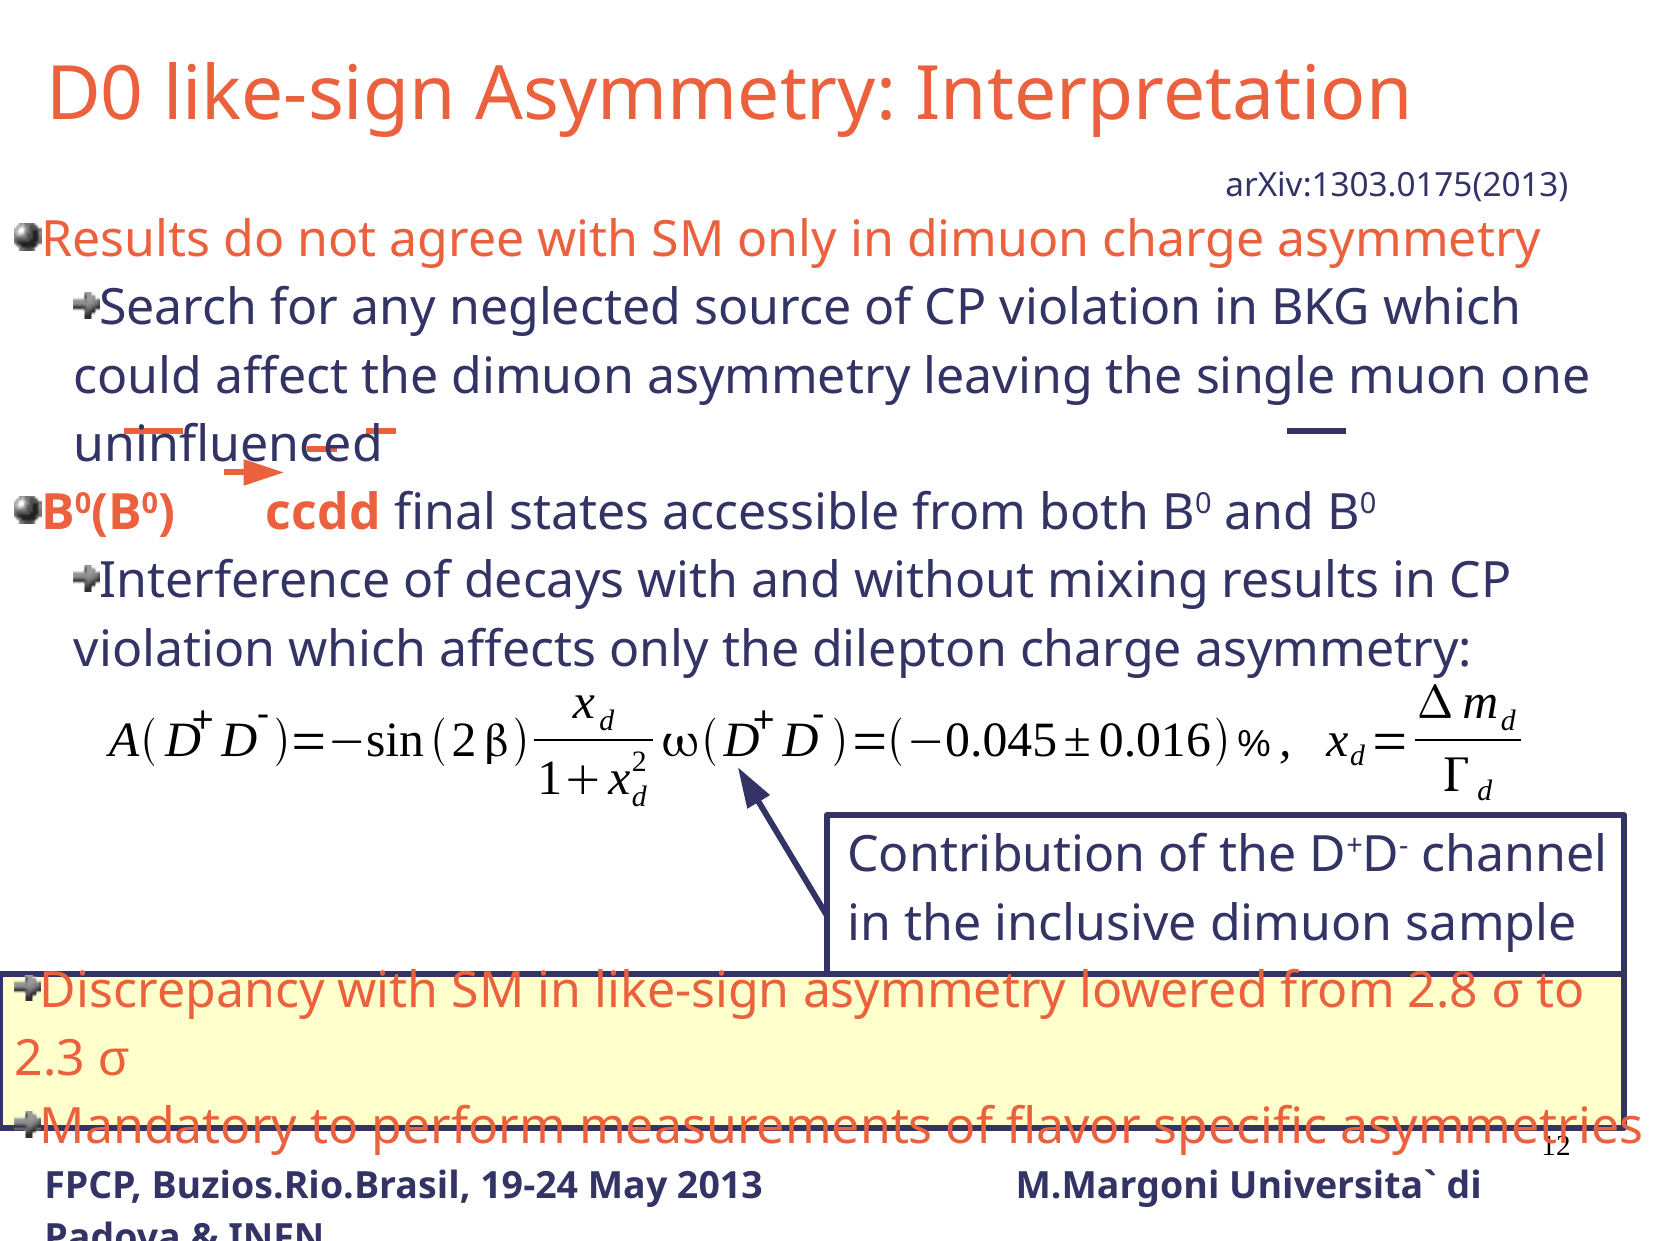

D0 like-sign Asymmetry: Interpretation
arXiv:1303.0175(2013)
Results do not agree with SM only in dimuon charge asymmetry
Search for any neglected source of CP violation in BKG which could affect the dimuon asymmetry leaving the single muon one uninfluenced
B0(B0) ccdd final states accessible from both B0 and B0
Interference of decays with and without mixing results in CP violation which affects only the dilepton charge asymmetry:
Discrepancy with SM in like-sign asymmetry lowered from 2.8 σ to 2.3 σ
Mandatory to perform measurements of flavor specific asymmetries
-
-
+
+
%
Contribution of the D+D- channel in the inclusive dimuon sample
12
FPCP, Buzios.Rio.Brasil, 19-24 May 2013 M.Margoni Universita` di Padova & INFN